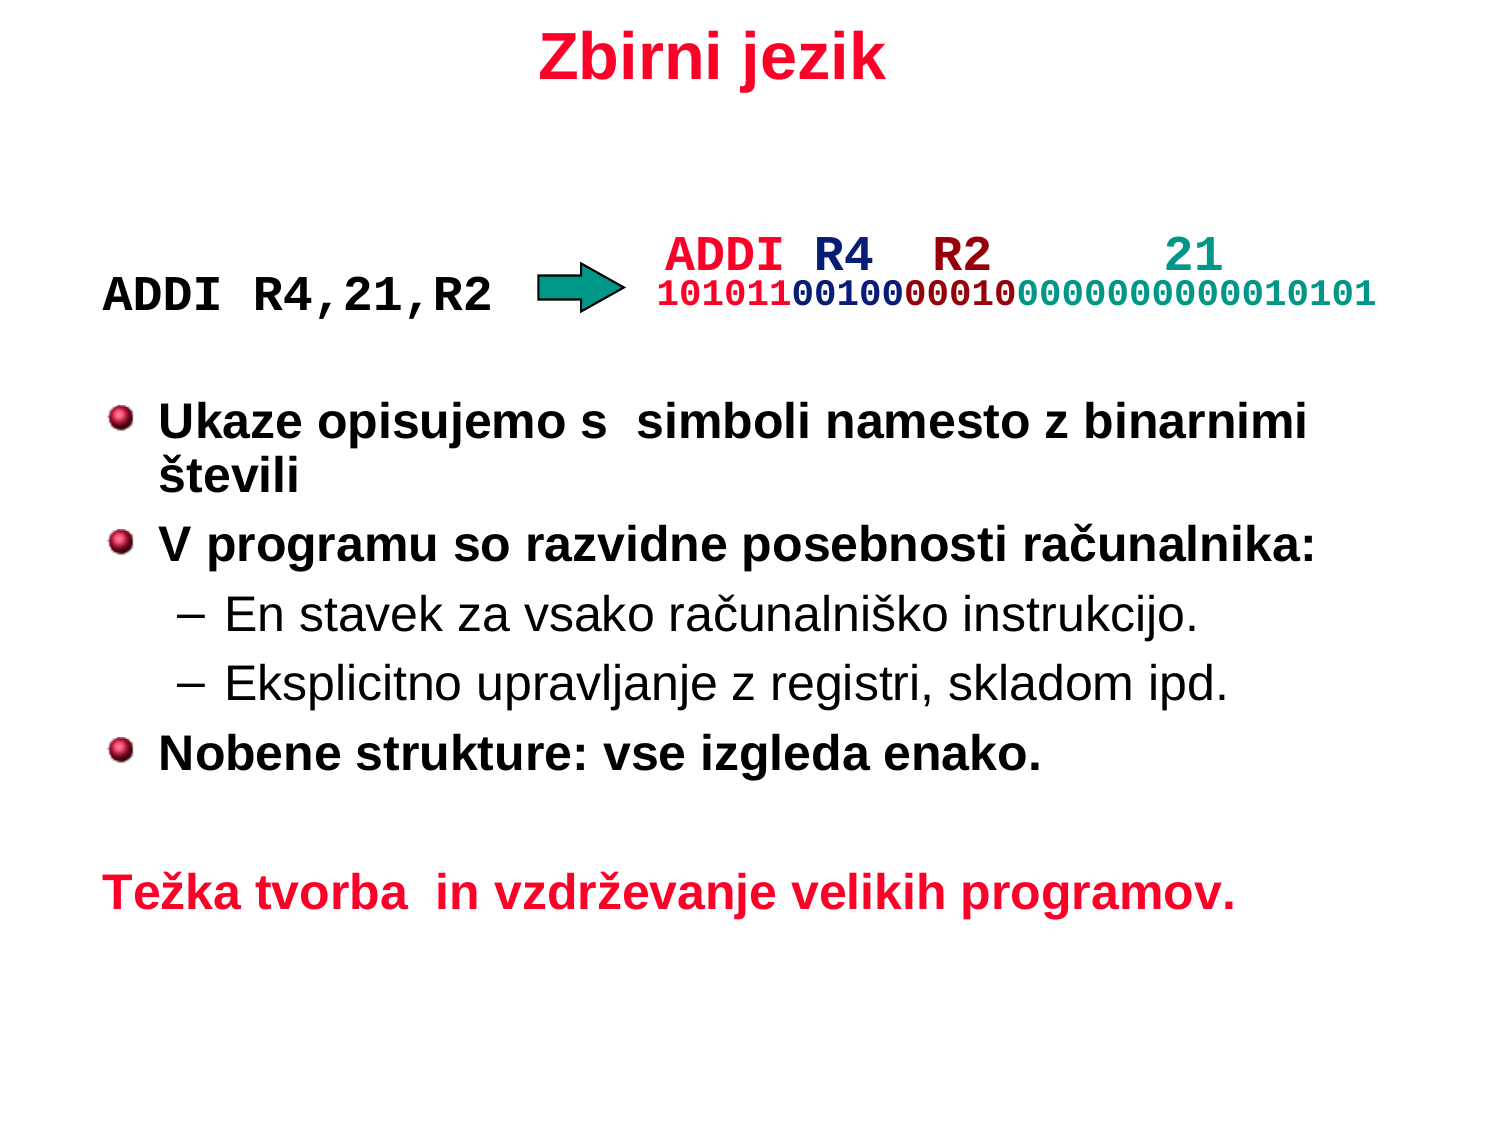

# Zbirni jezik
ADDI
R4
R2
21
ADDI R4,21,R2
10101100100000100000000000010101
Ukaze opisujemo s simboli namesto z binarnimi števili
V programu so razvidne posebnosti računalnika:
En stavek za vsako računalniško instrukcijo.
Eksplicitno upravljanje z registri, skladom ipd.
Nobene strukture: vse izgleda enako.
Težka tvorba in vzdrževanje velikih programov.